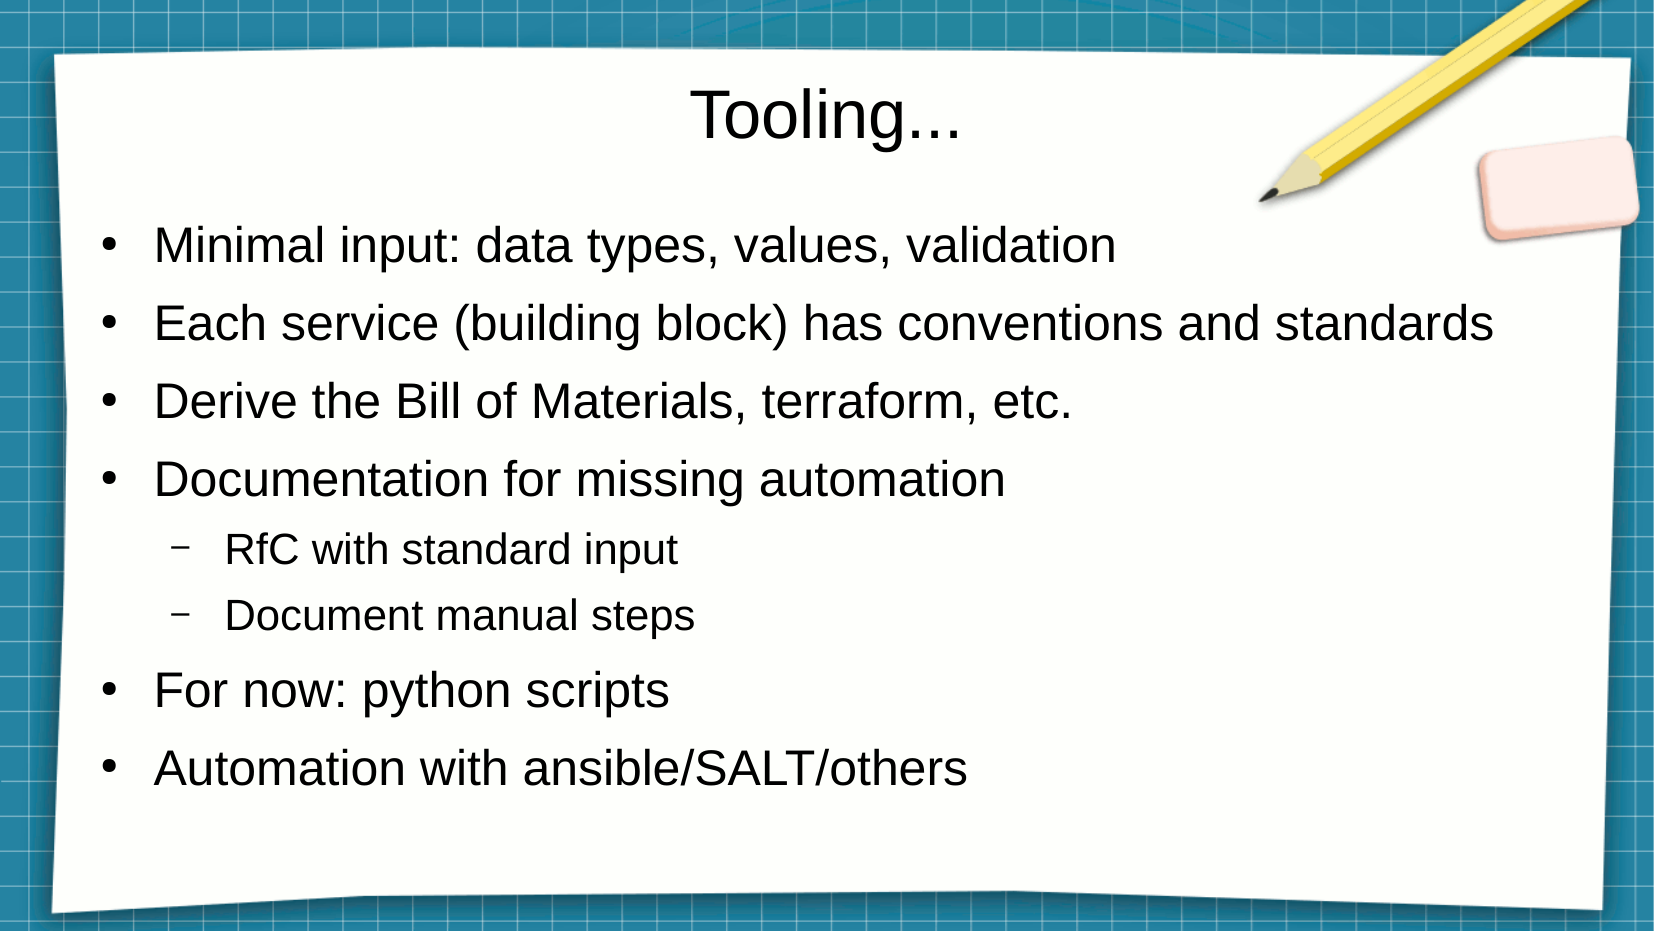

# Tooling...
Minimal input: data types, values, validation
Each service (building block) has conventions and standards
Derive the Bill of Materials, terraform, etc.
Documentation for missing automation
RfC with standard input
Document manual steps
For now: python scripts
Automation with ansible/SALT/others